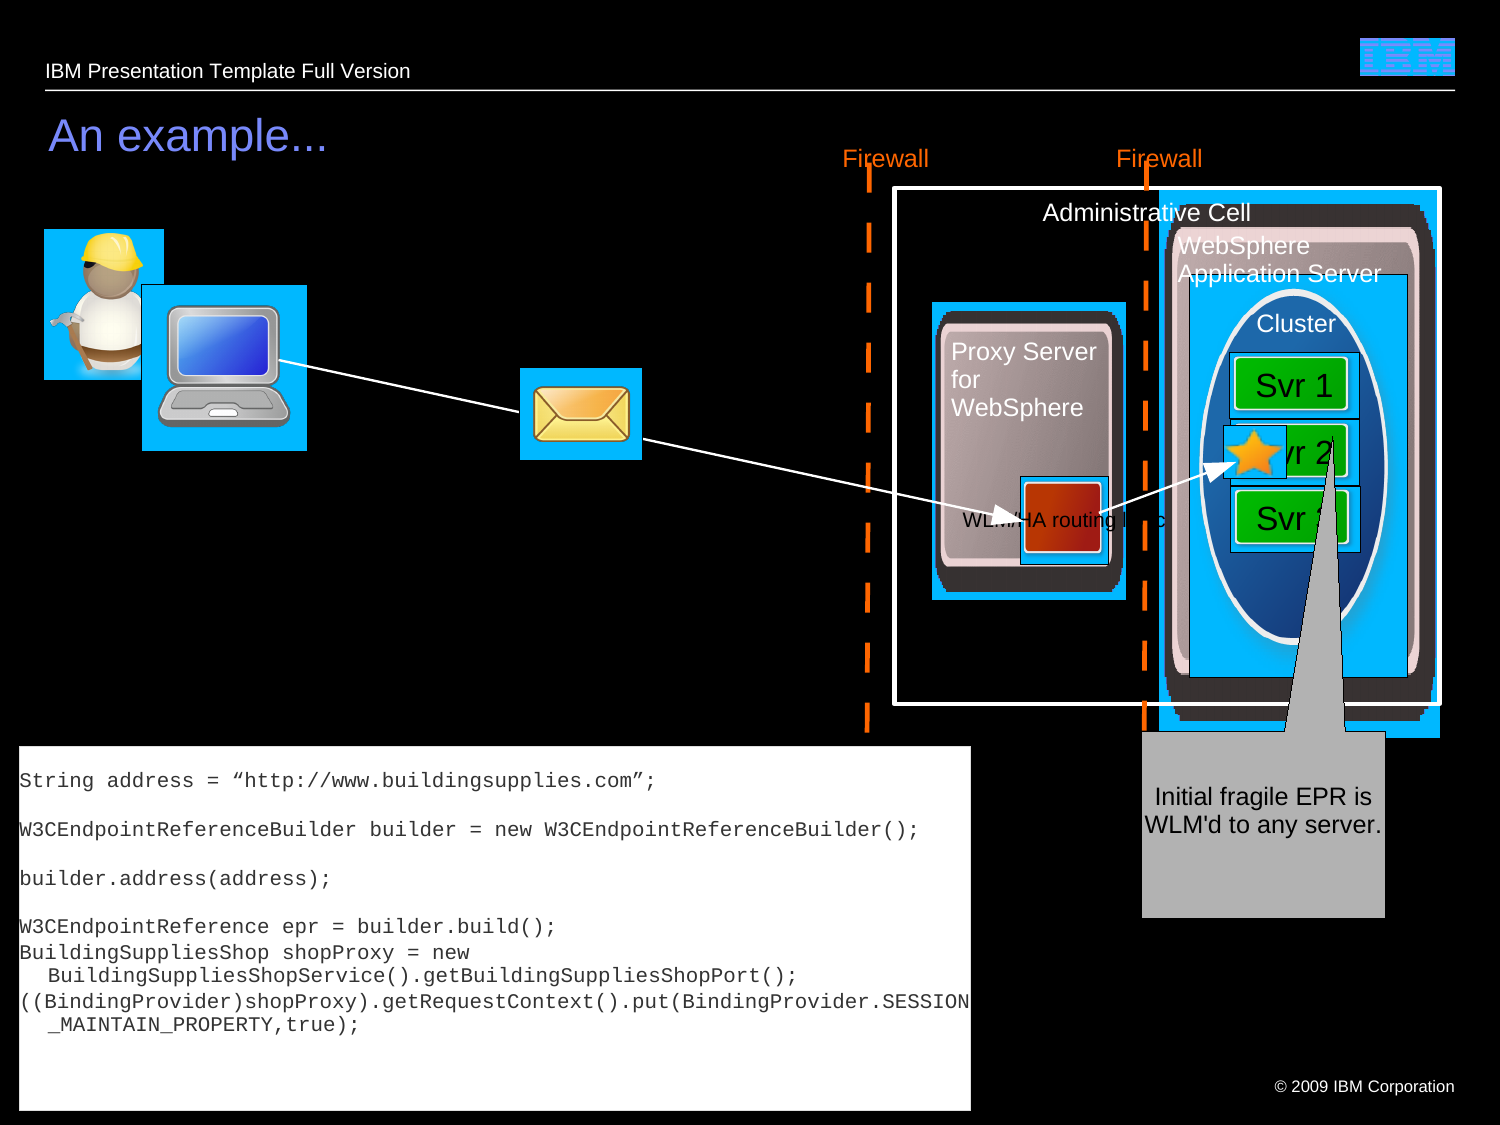

IBM Presentation Template Full Version
# An example...
Firewall
Firewall
Administrative Cell
WebSphere Application Server
Cluster
Proxy Server for WebSphere
Svr 1
Svr 2
WLM/HA routing logic
Svr 3
Initial fragile EPR is WLM'd to any server.
String address = “http://www.buildingsupplies.com”;
W3CEndpointReferenceBuilder builder = new W3CEndpointReferenceBuilder();
builder.address(address);
W3CEndpointReference epr = builder.build();
BuildingSuppliesShop shopProxy = new BuildingSuppliesShopService().getBuildingSuppliesShopPort();
((BindingProvider)shopProxy).getRequestContext().put(BindingProvider.SESSION_MAINTAIN_PROPERTY,true);
34